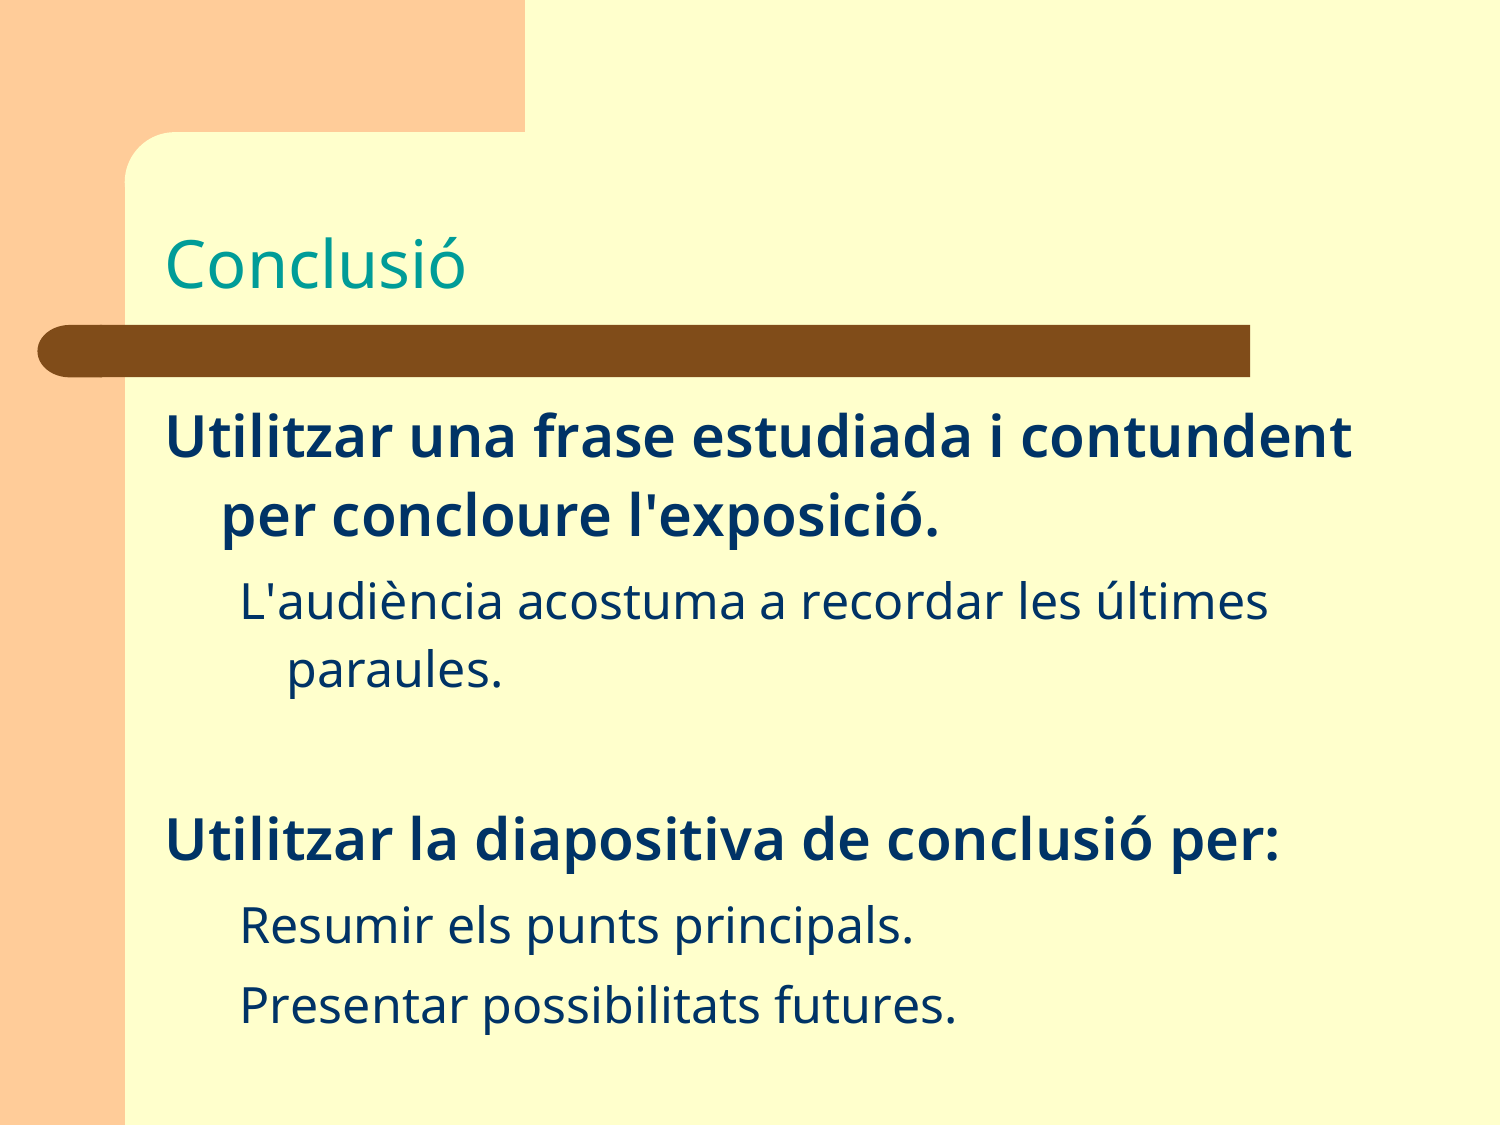

# Conclusió
Utilitzar una frase estudiada i contundent per concloure l'exposició.
L'audiència acostuma a recordar les últimes paraules.
Utilitzar la diapositiva de conclusió per:
Resumir els punts principals.
Presentar possibilitats futures.